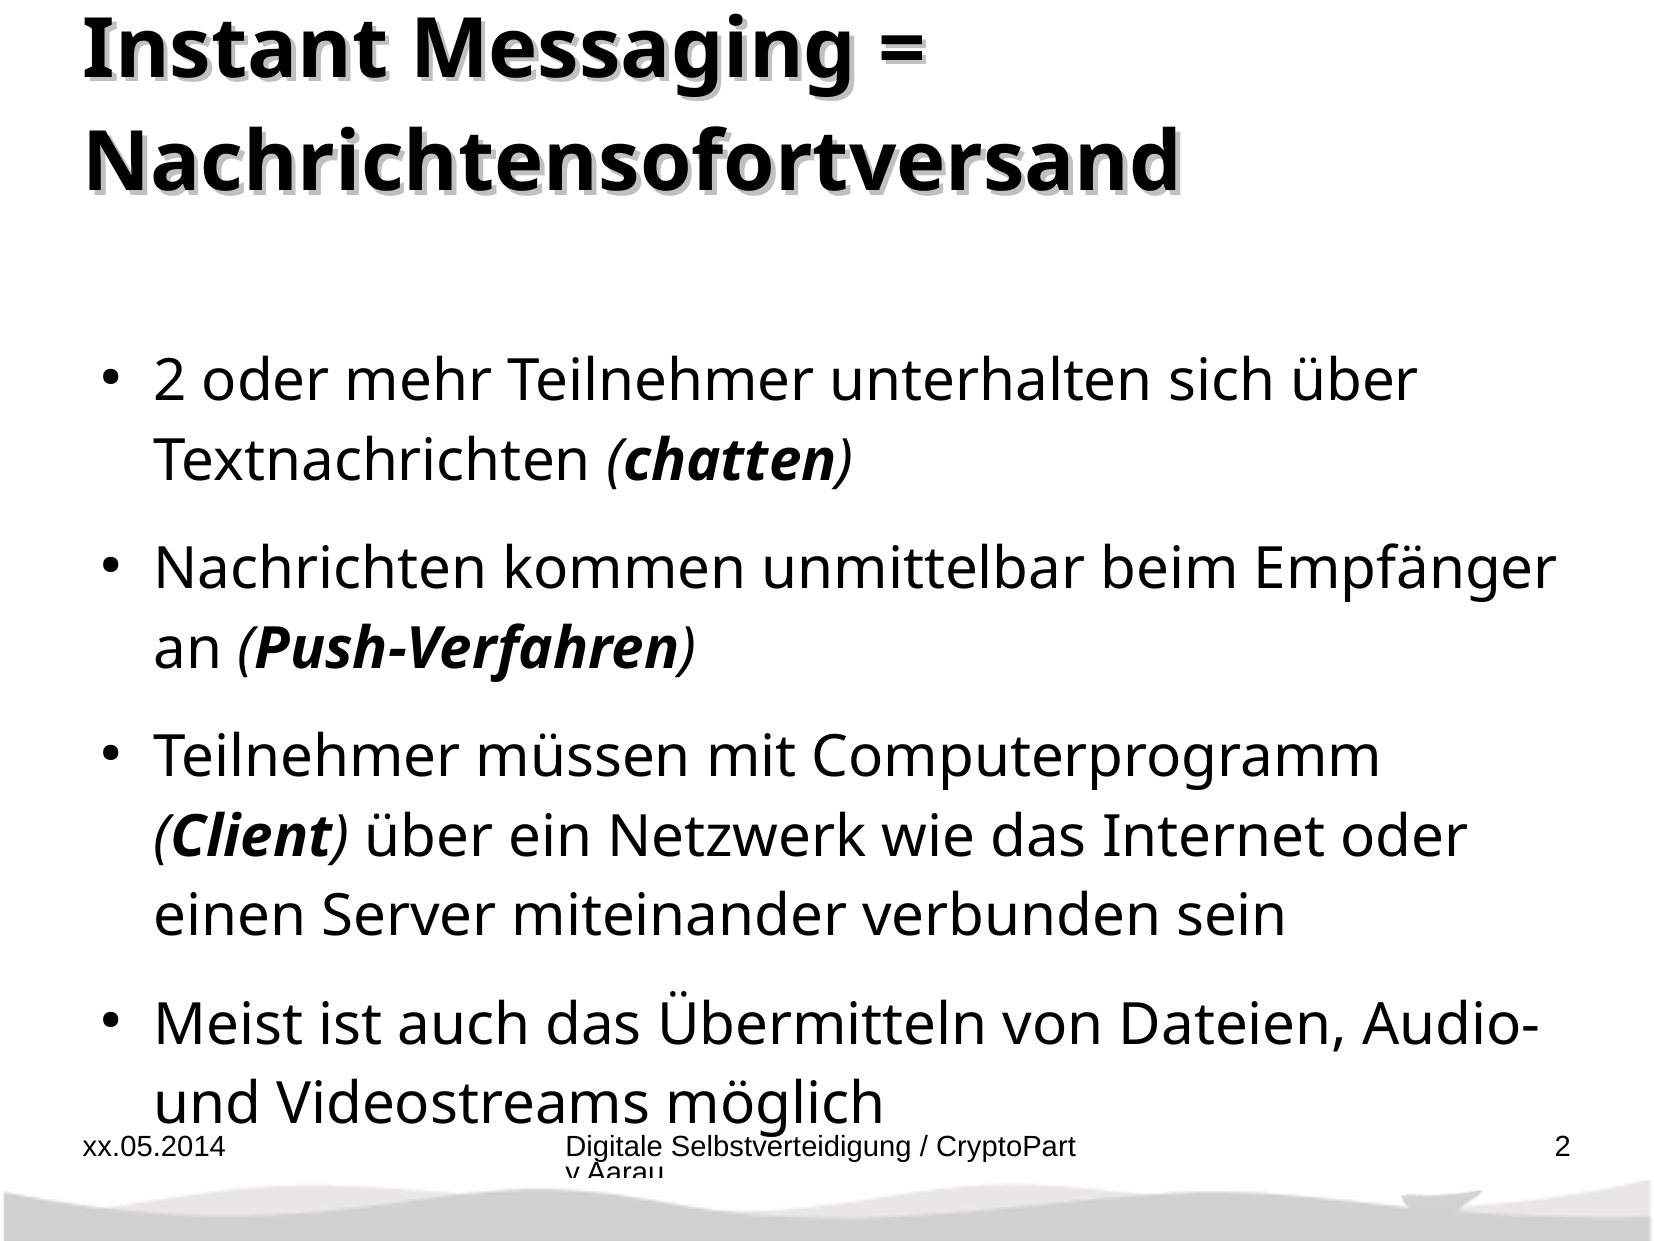

# Instant Messaging = Nachrichtensofortversand
2 oder mehr Teilnehmer unterhalten sich über Textnachrichten (chatten)
Nachrichten kommen unmittelbar beim Empfänger an (Push-Verfahren)
Teilnehmer müssen mit Computerprogramm (Client) über ein Netzwerk wie das Internet oder einen Server miteinander verbunden sein
Meist ist auch das Übermitteln von Dateien, Audio- und Videostreams möglich
xx.05.2014
Digitale Selbstverteidigung / CryptoParty Aarau
2